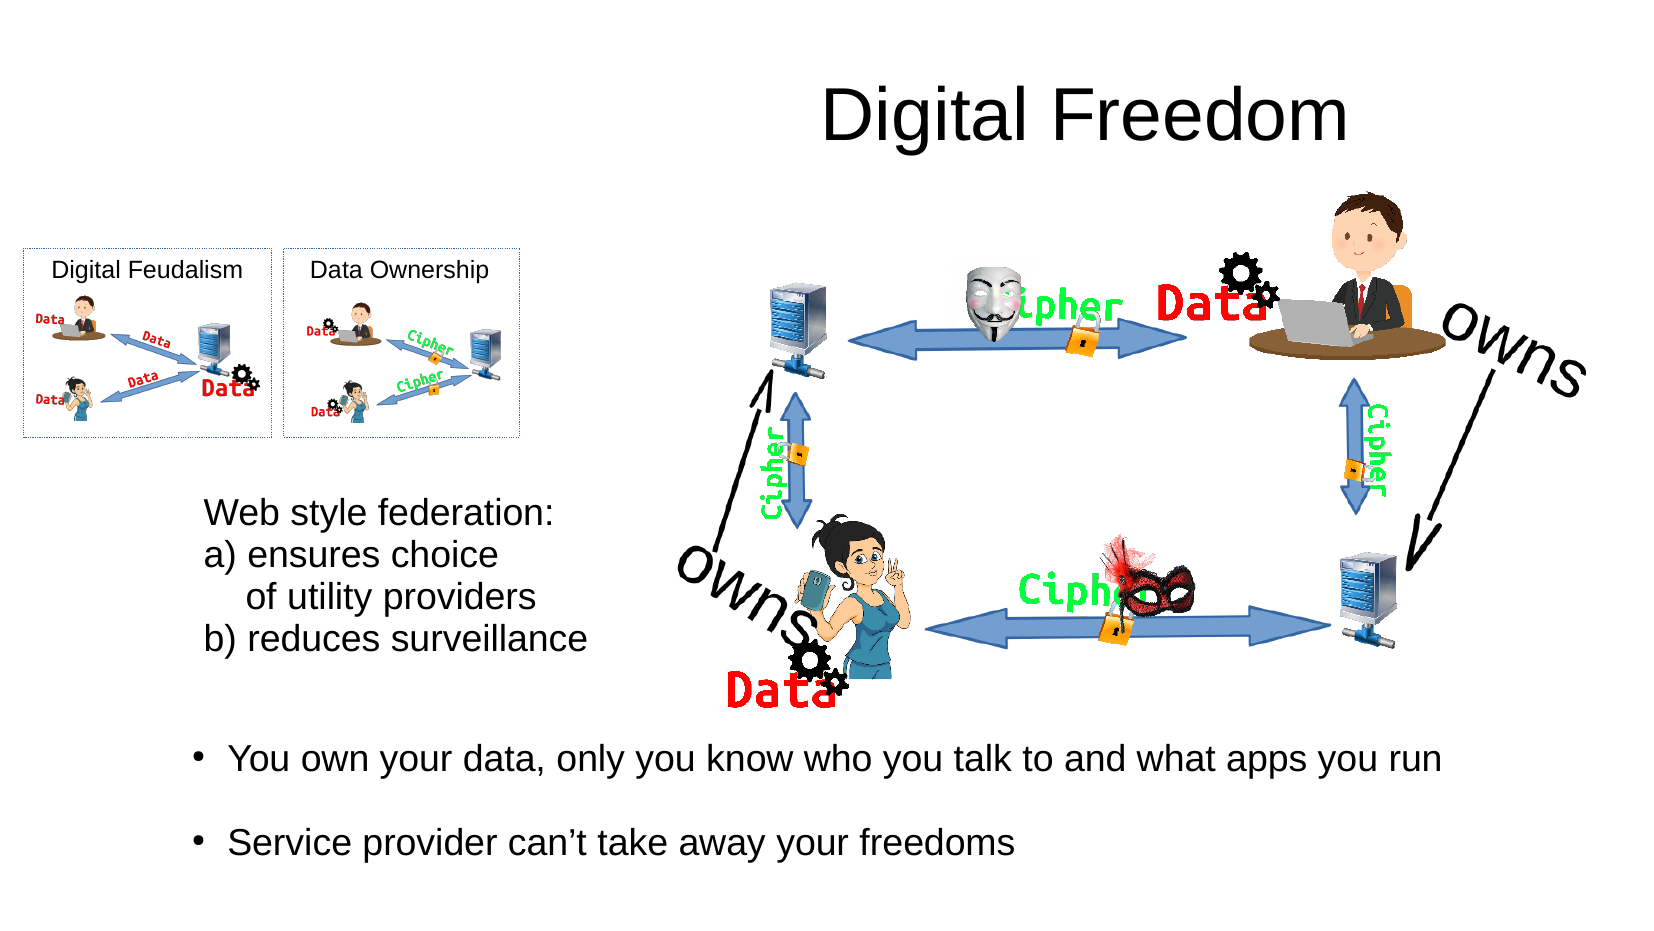

# Digital Freedom
Digital Feudalism
Data Ownership
Web style federation:
a) ensures choice
 of utility providers
b) reduces surveillance
You own your data, only you know who you talk to and what apps you run
Service provider can’t take away your freedoms